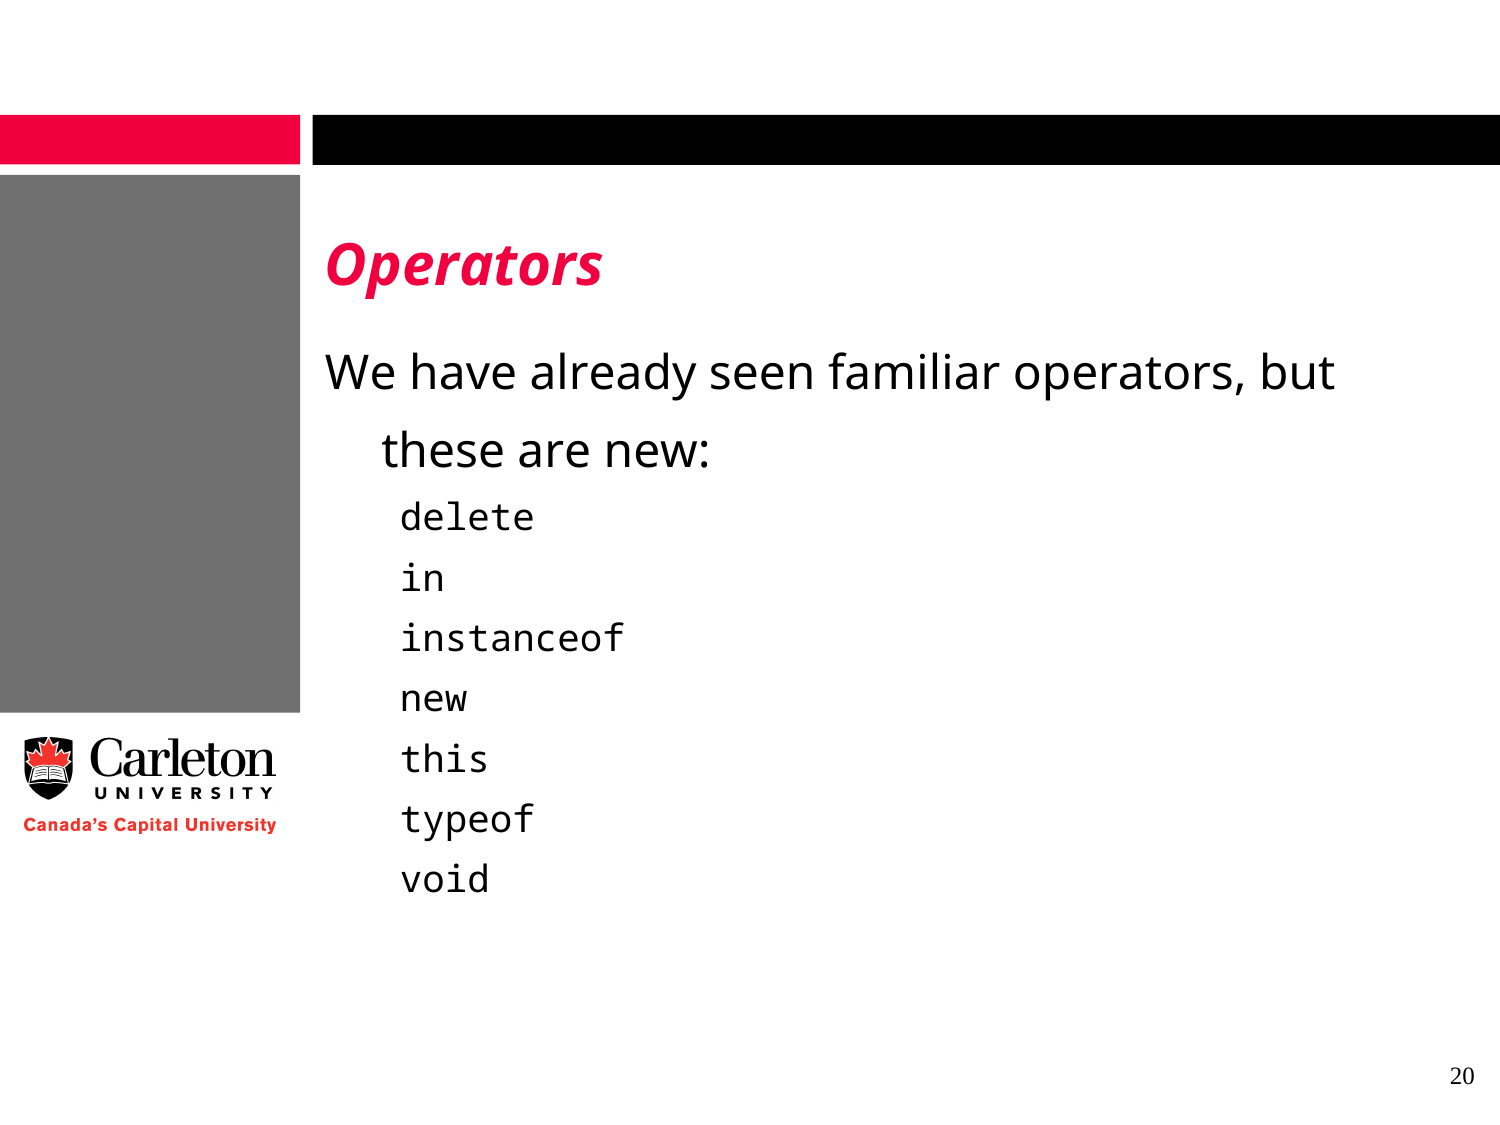

# Operators
We have already seen familiar operators, but these are new:
delete
in
instanceof
new
this
typeof
void
20